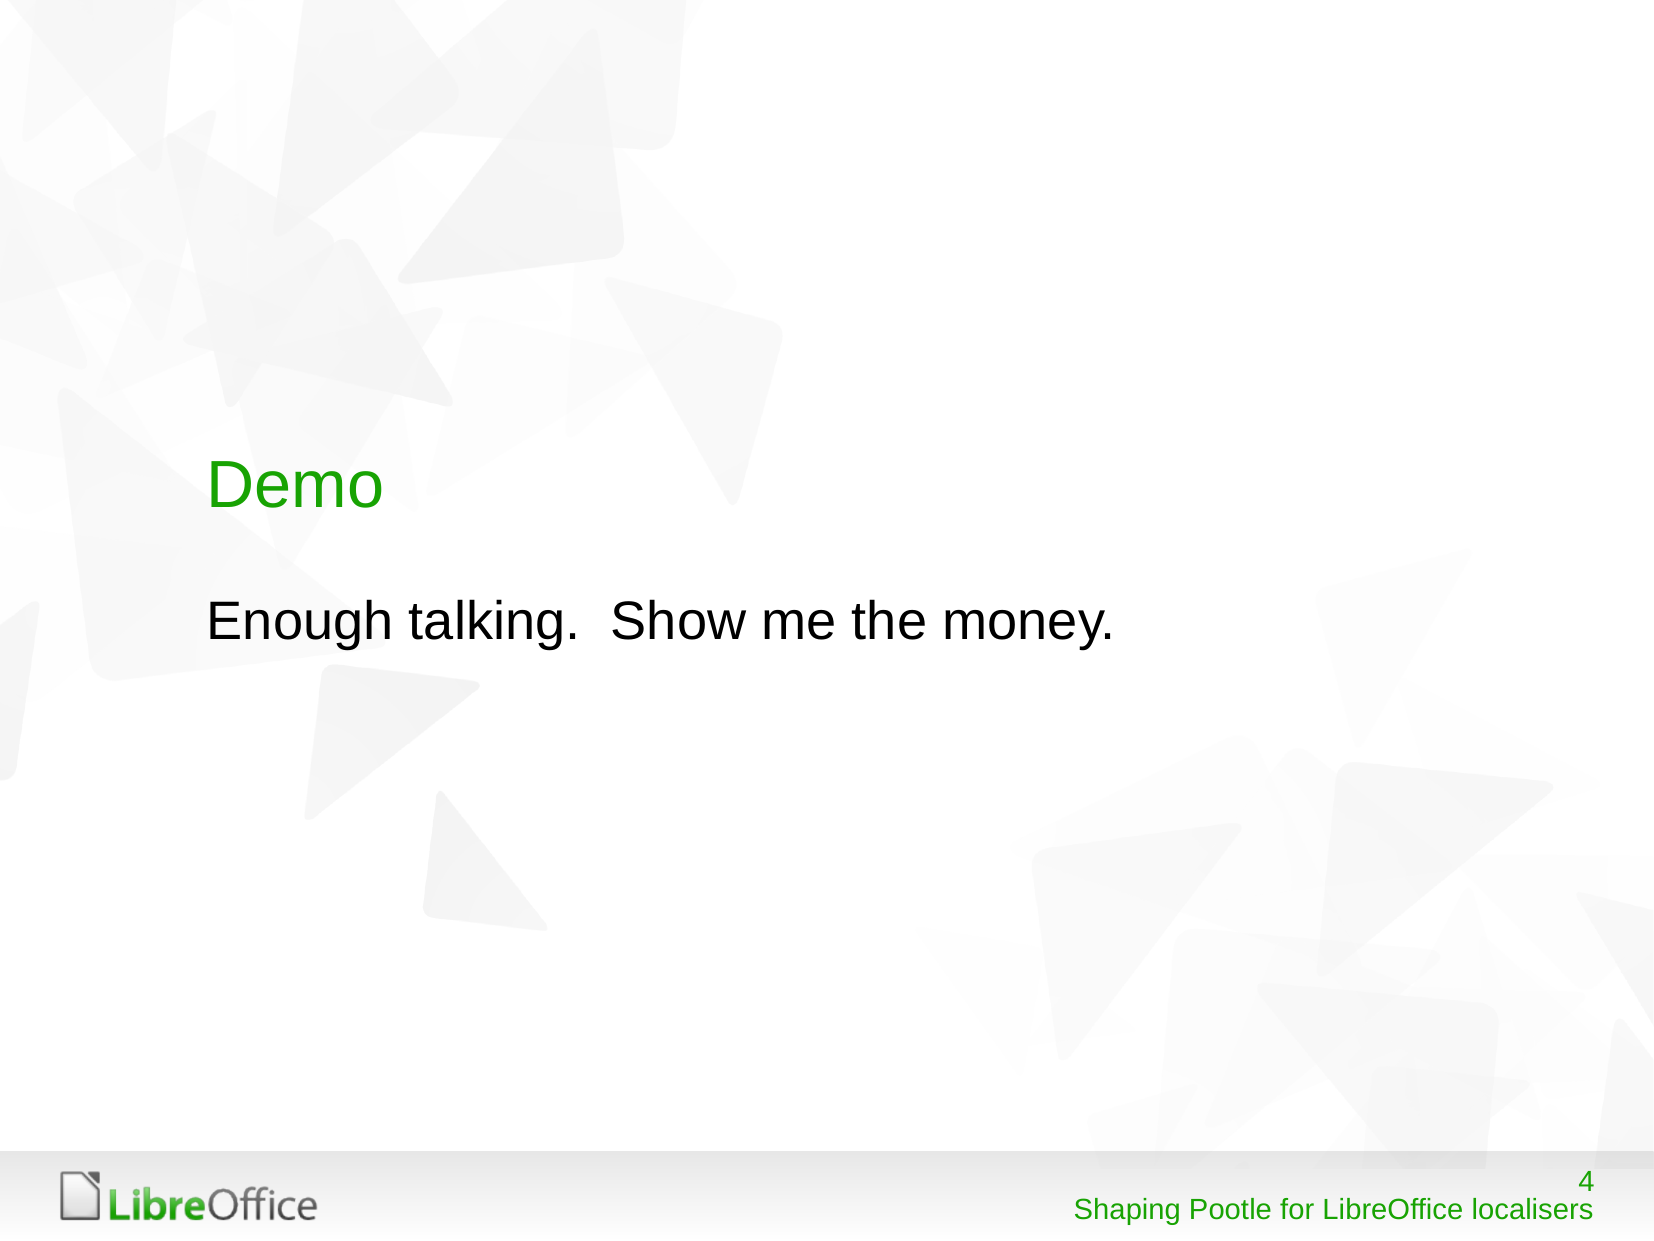

# Demo
Enough talking. Show me the money.
4
Shaping Pootle for LibreOffice localisers